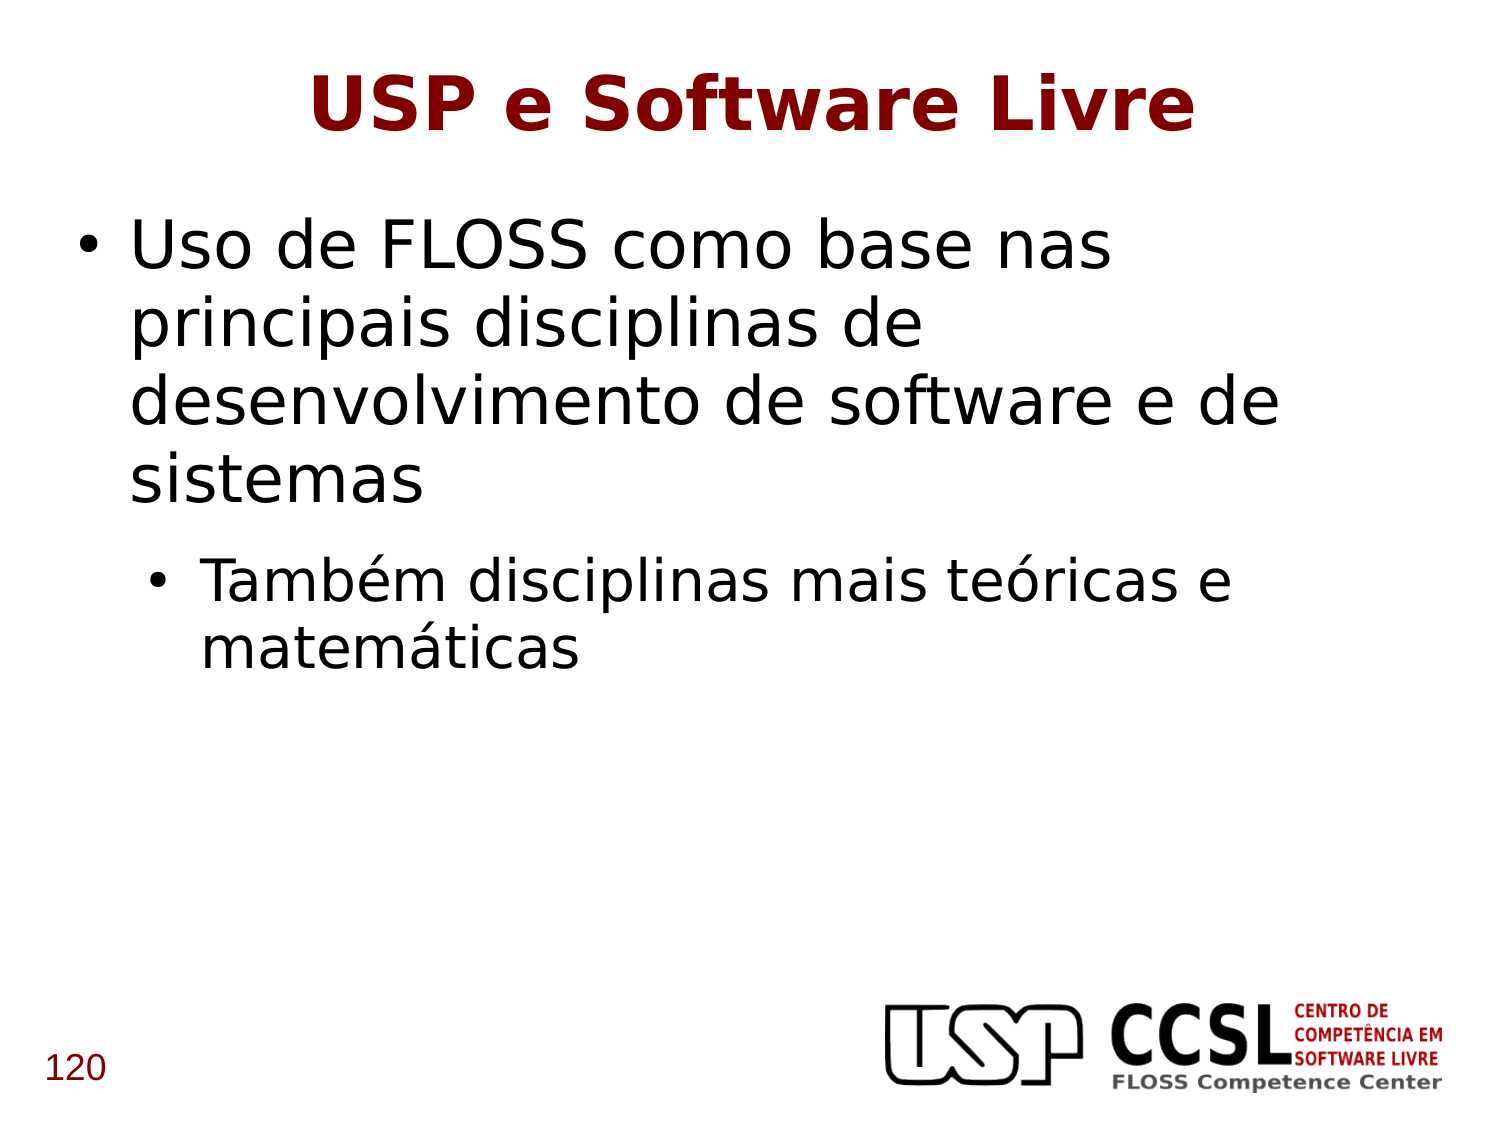

# USP e Software Livre
Uso de FLOSS como base nas principais disciplinas de desenvolvimento de software e de sistemas
Também disciplinas mais teóricas e matemáticas